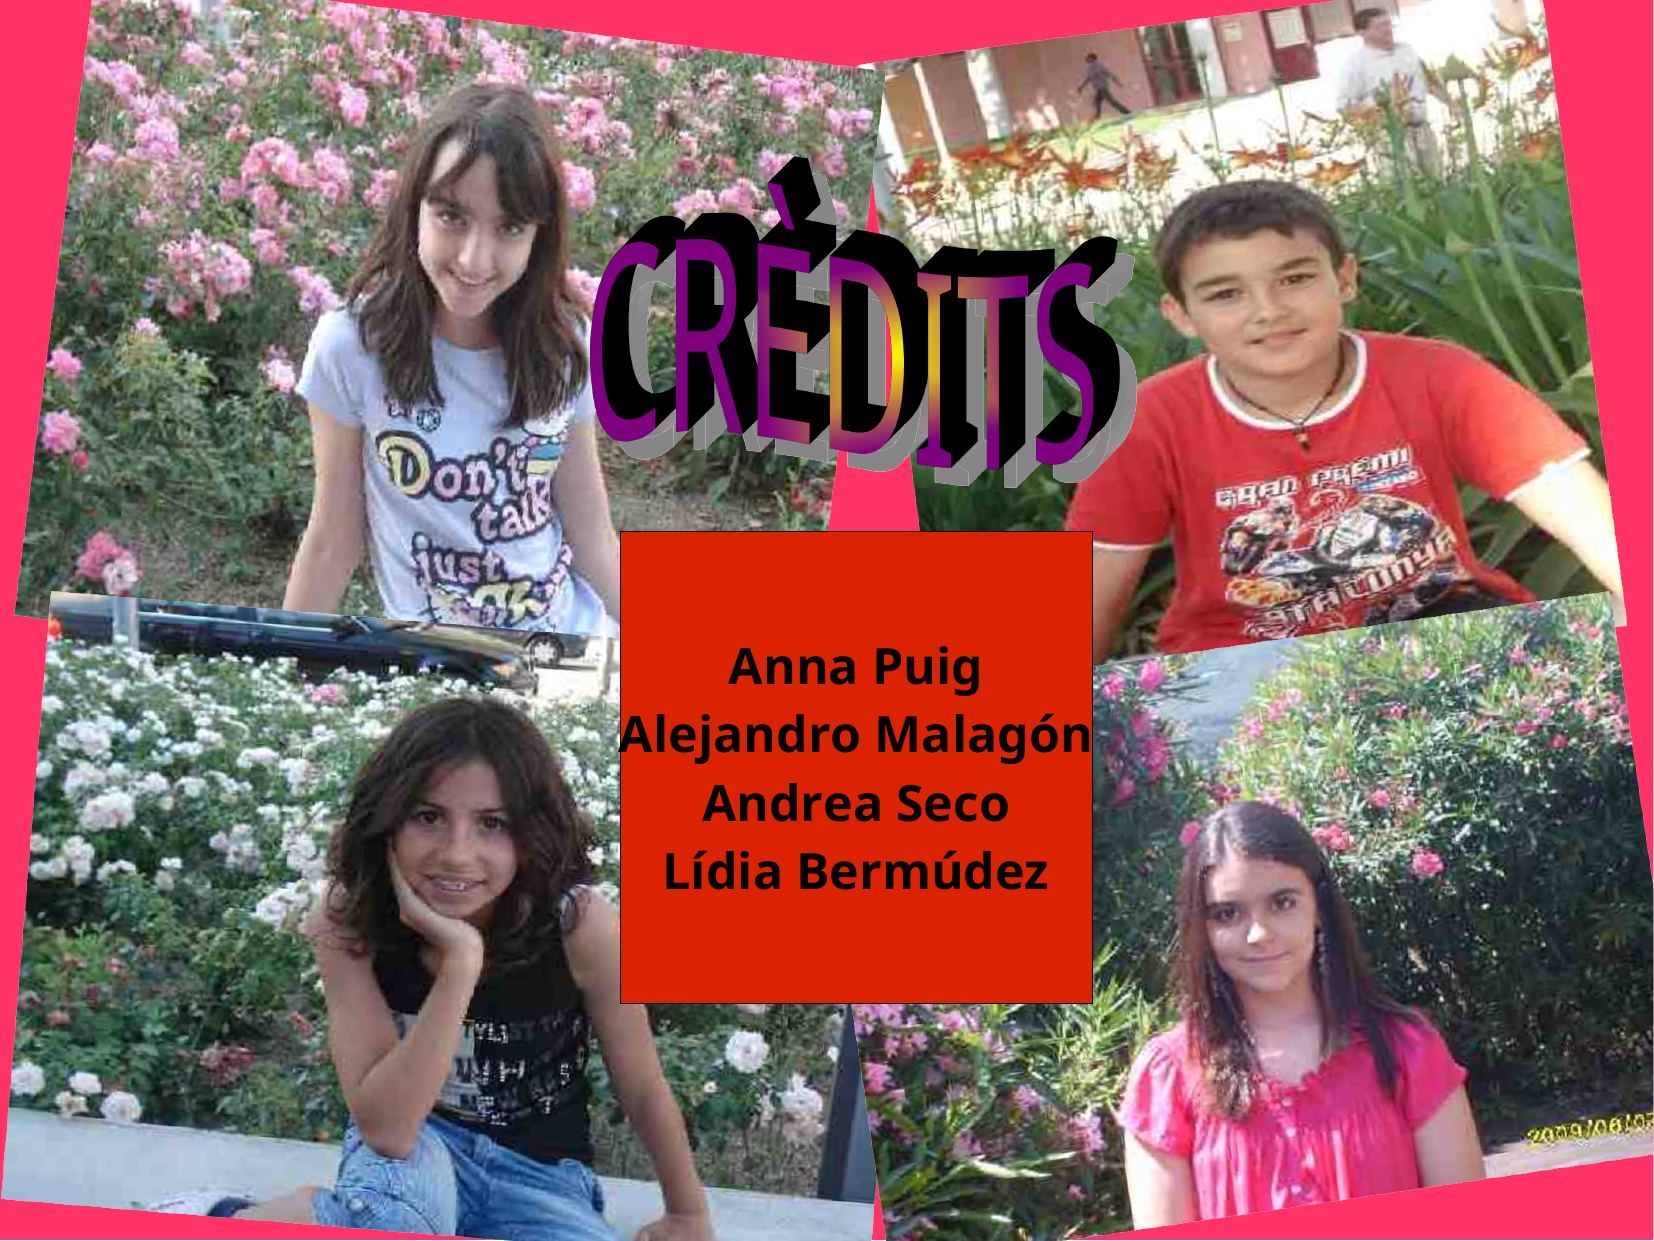

CRÈDITS
Anna Puig
Alejandro Malagón
Andrea Seco
Lídia Bermúdez